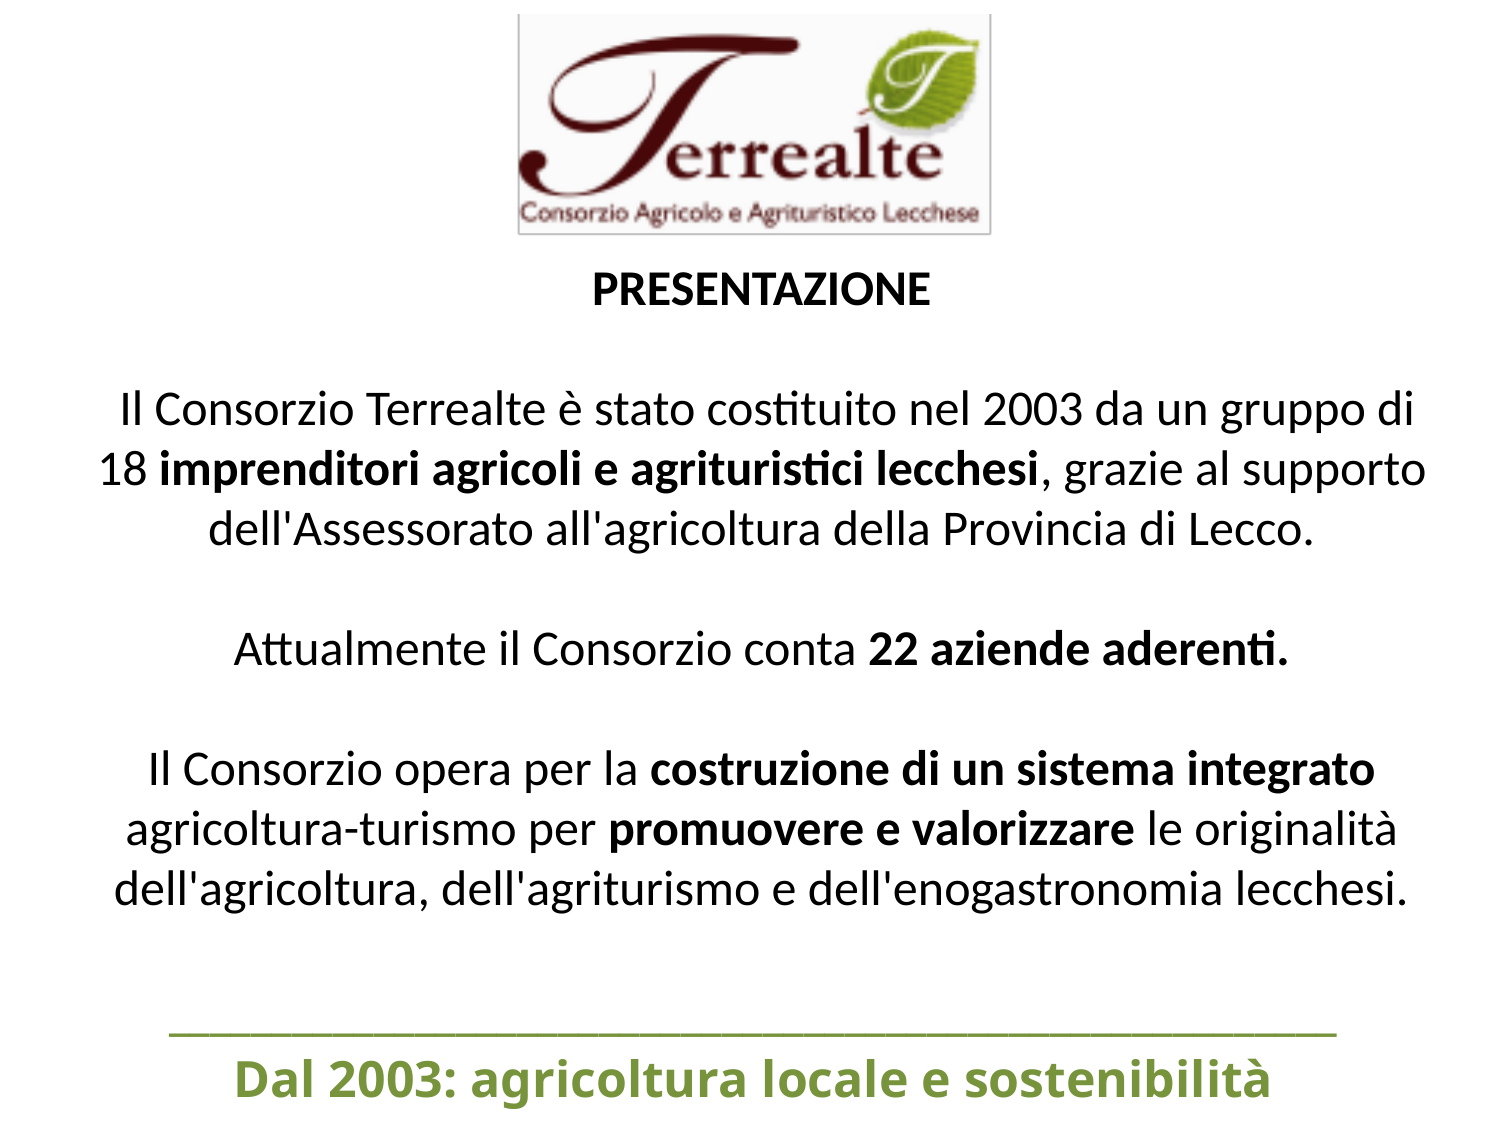

# PRESENTAZIONE Il Consorzio Terrealte è stato costituito nel 2003 da un gruppo di 18 imprenditori agricoli e agrituristici lecchesi, grazie al supporto dell'Assessorato all'agricoltura della Provincia di Lecco. Attualmente il Consorzio conta 22 aziende aderenti. Il Consorzio opera per la costruzione di un sistema integrato agricoltura-turismo per promuovere e valorizzare le originalità dell'agricoltura, dell'agriturismo e dell'enogastronomia lecchesi.
_________________________________________________________
Dal 2003: agricoltura locale e sostenibilità